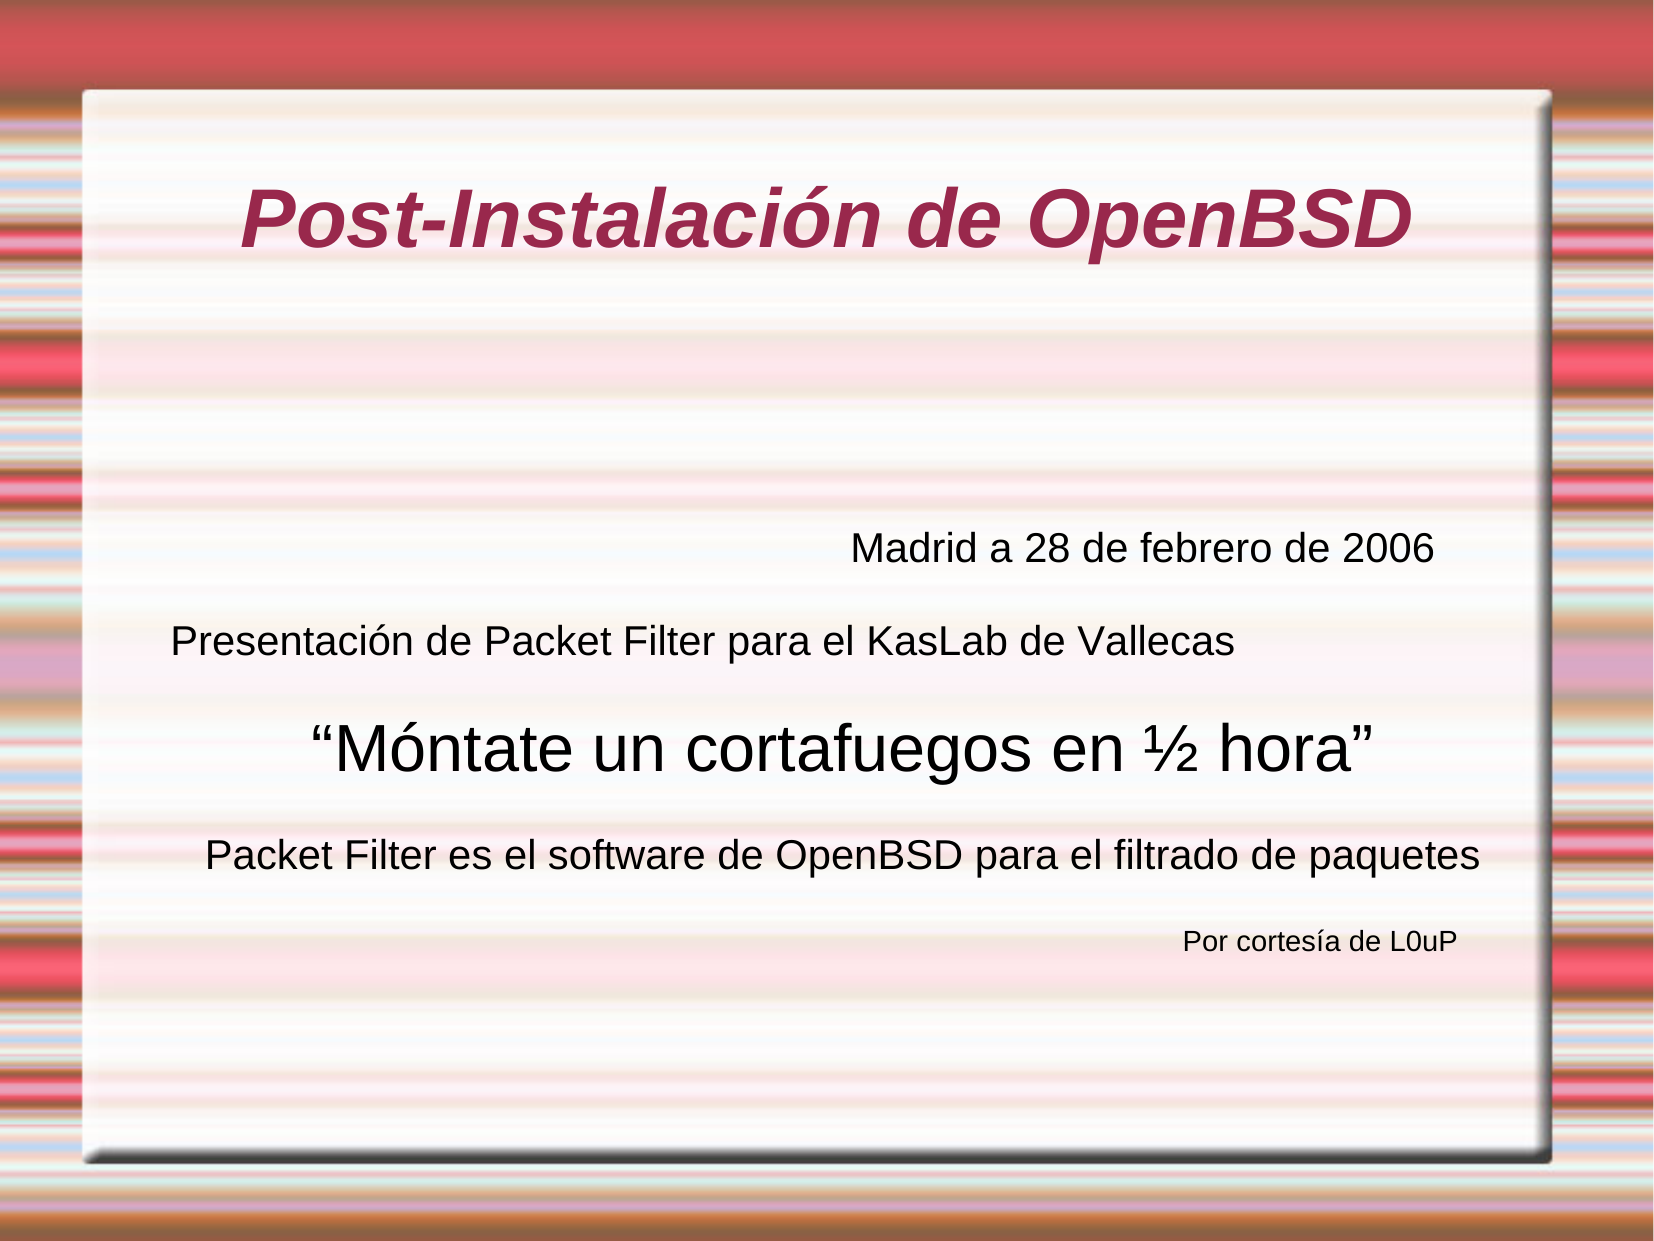

# Post-Instalación de OpenBSD
Madrid a 28 de febrero de 2006
Presentación de Packet Filter para el KasLab de Vallecas
“Móntate un cortafuegos en ½ hora”
Packet Filter es el software de OpenBSD para el filtrado de paquetes
Por cortesía de L0uP